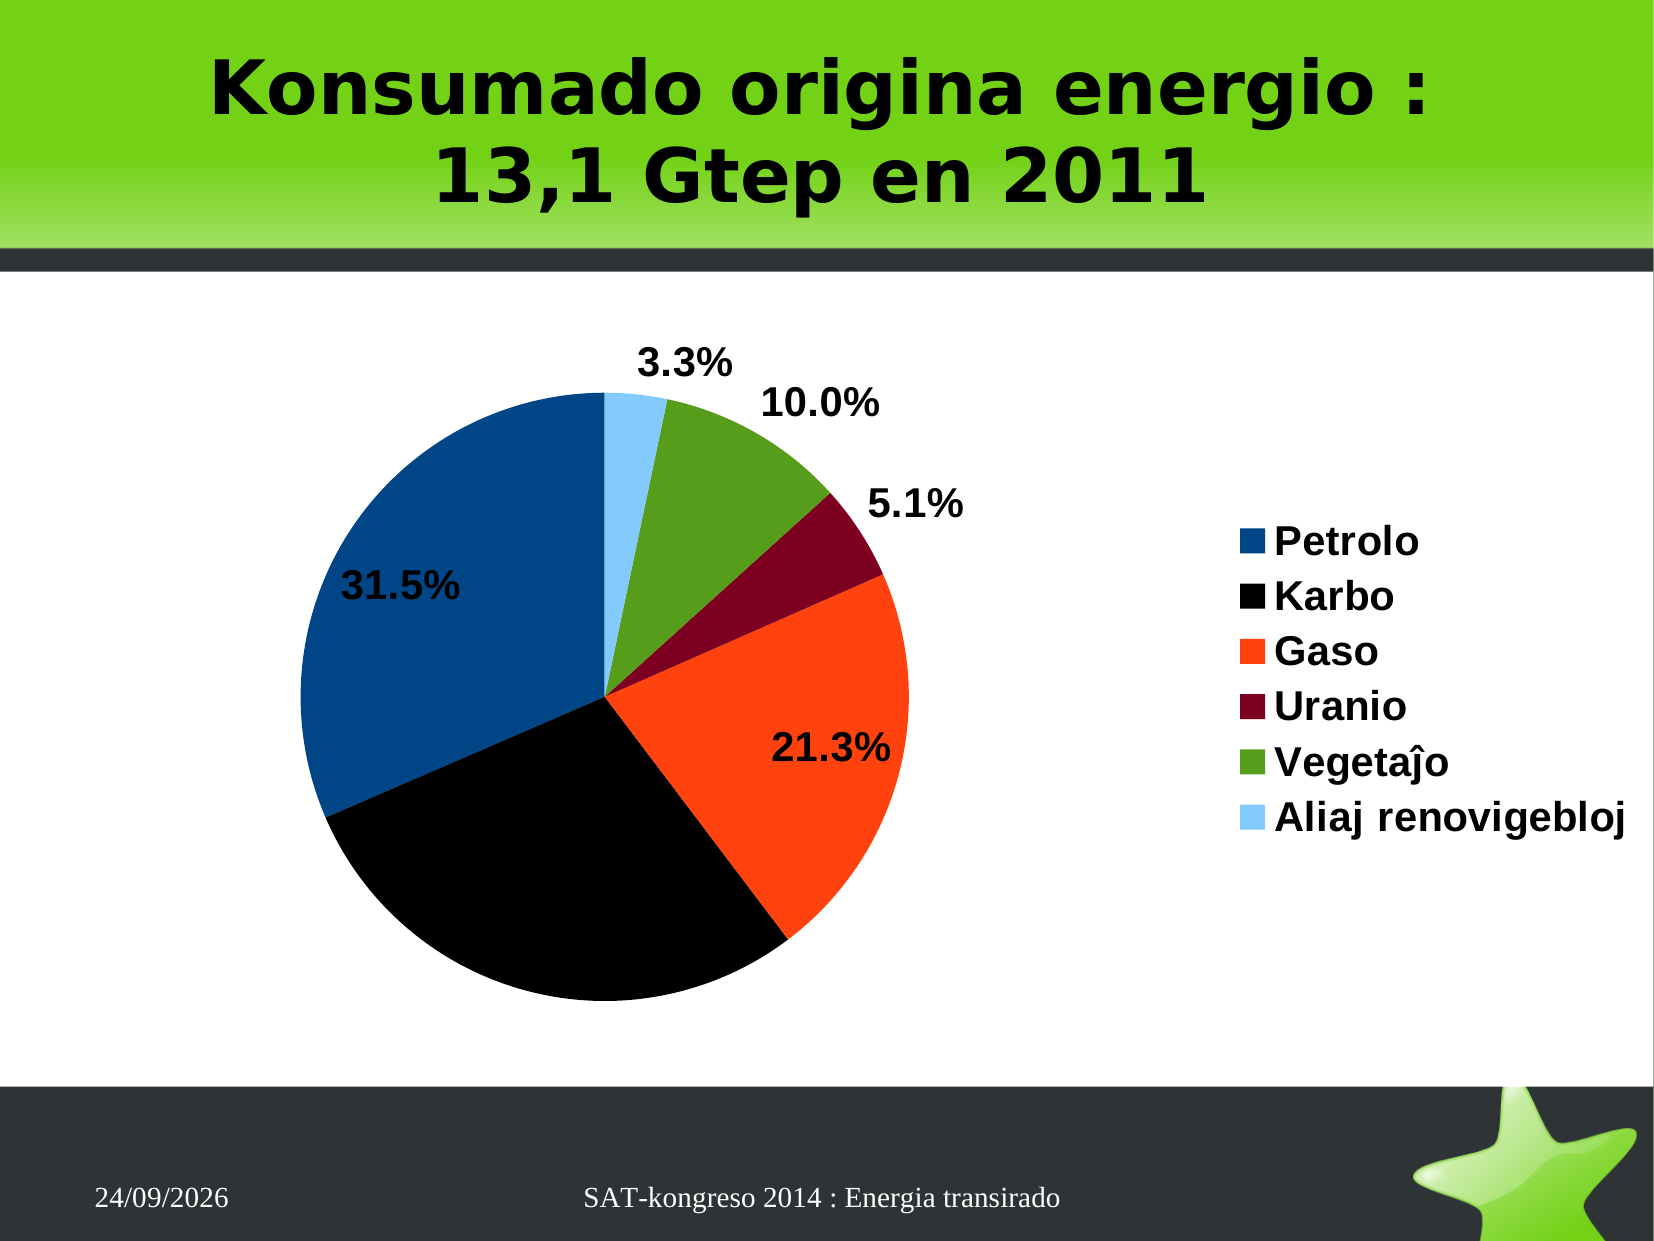

# Konsumado origina energio : 13,1 Gtep en 2011
### Chart
| Category | Colonne B |
|---|---|
| Petrolo | 0.315 |
| Karbo | 0.288 |
| Gaso | 0.213 |
| Uranio | 0.051 |
| Vegetaĵo | 0.1 |
| Aliaj renovigebloj | 0.033 |